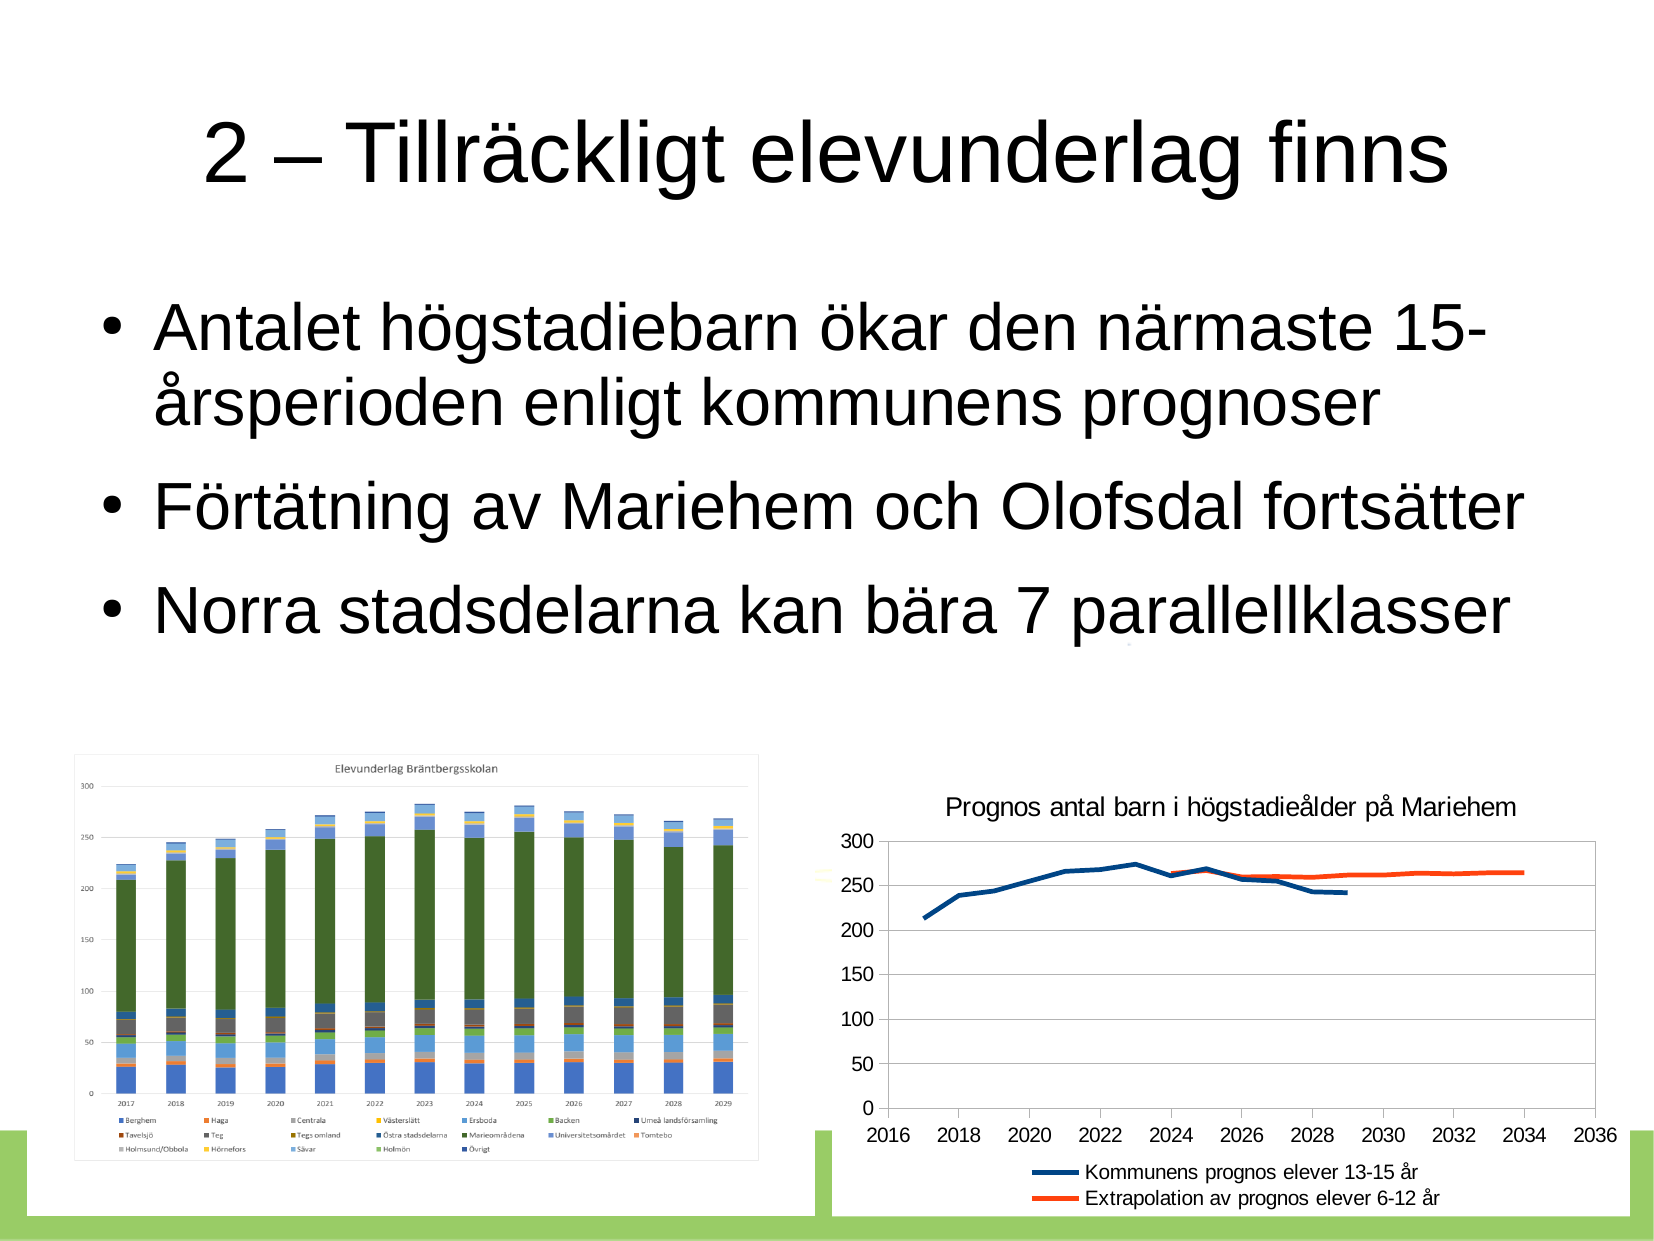

# 2 – Tillräckligt elevunderlag finns
Antalet högstadiebarn ökar den närmaste 15-årsperioden enligt kommunens prognoser
Förtätning av Mariehem och Olofsdal fortsätter
Norra stadsdelarna kan bära 7 parallellklasser
### Chart: Prognos antal barn i högstadieålder på Mariehem
| Category | Kommunens prognos elever 13-15 år | Extrapolation av prognos elever 6-12 år |
|---|---|---|3